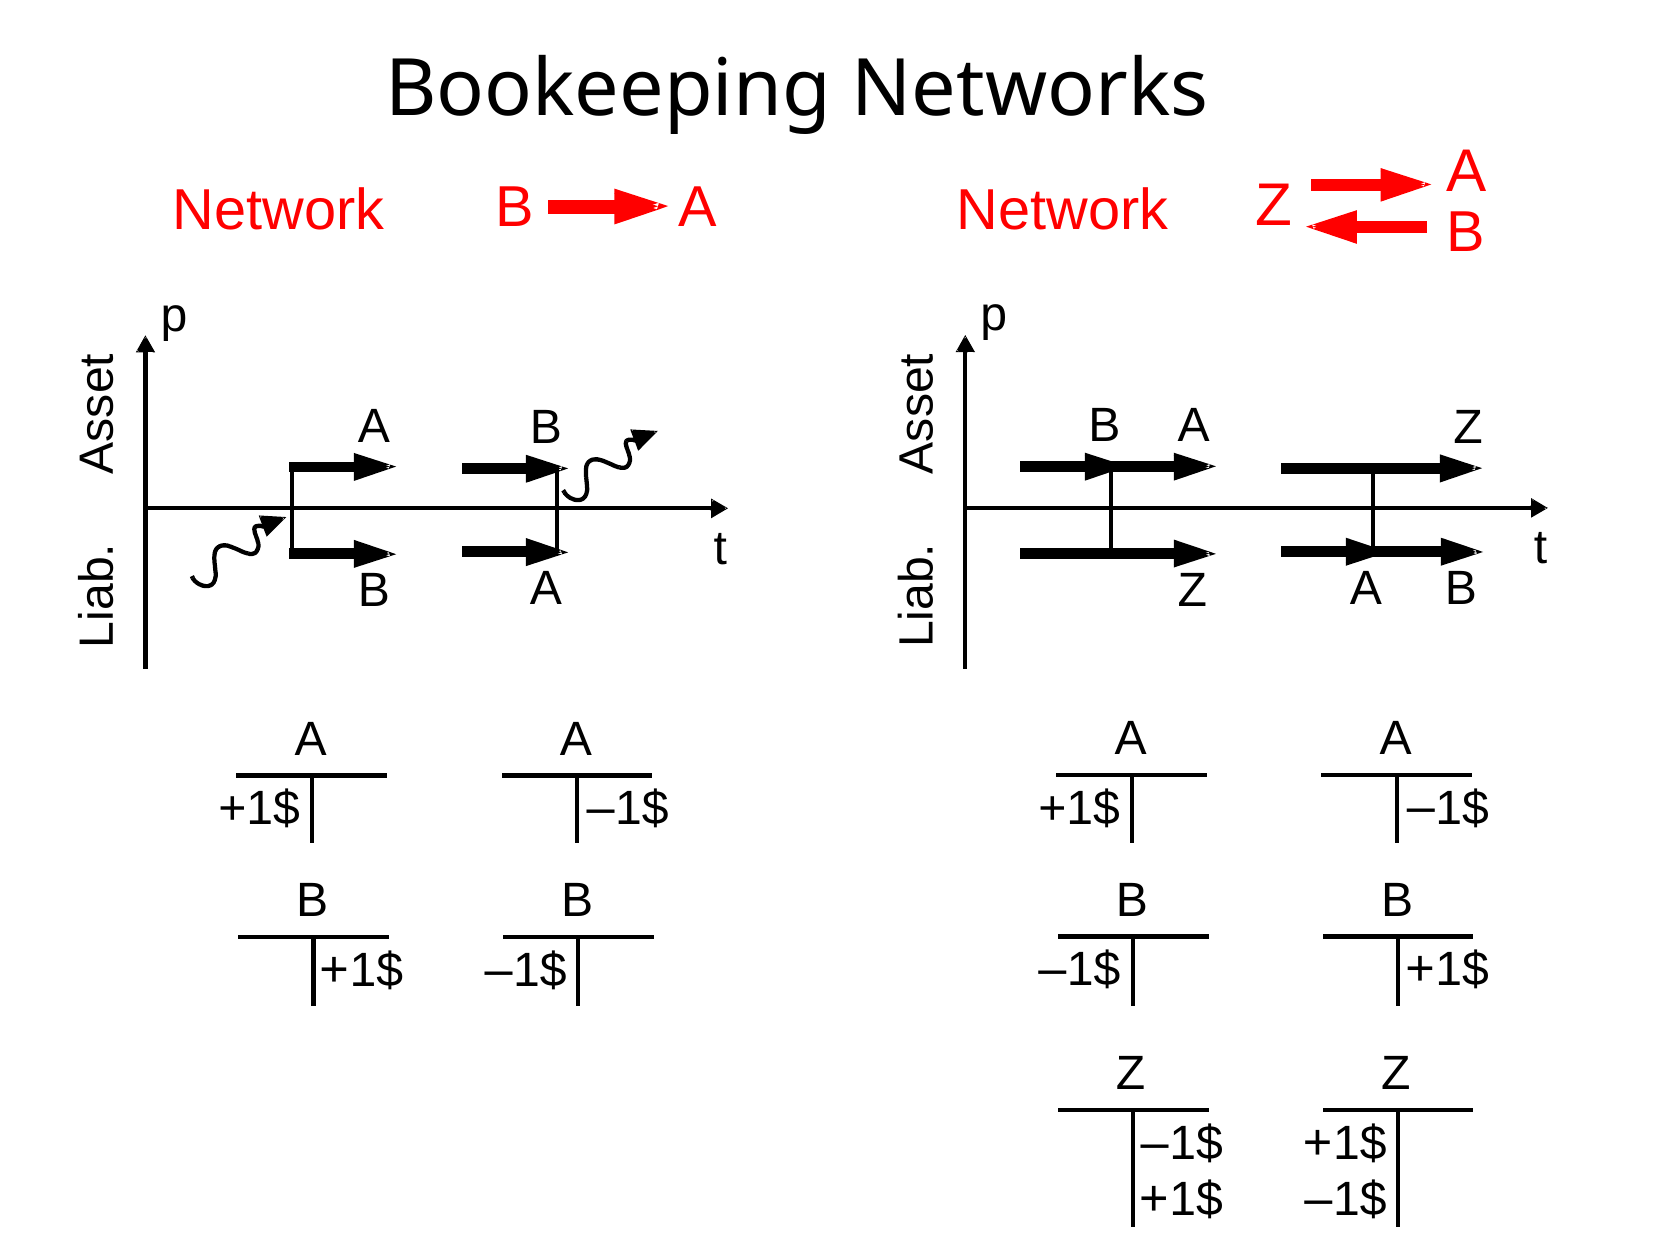

Bookeeping Networks
A
Z
B
A
Network
Network
B
p
p
Asset
Asset
B
A
A
Z
B
t
t
A
B
A
Z
B
Liab.
Liab.
A
A
A
A
–
–
+1$
1$
+1$
1$
B
B
B
B
–
+
+
–
1$
1$
1$
1$
Z
Z
–
+
1$
1$
+
–
1$
1$